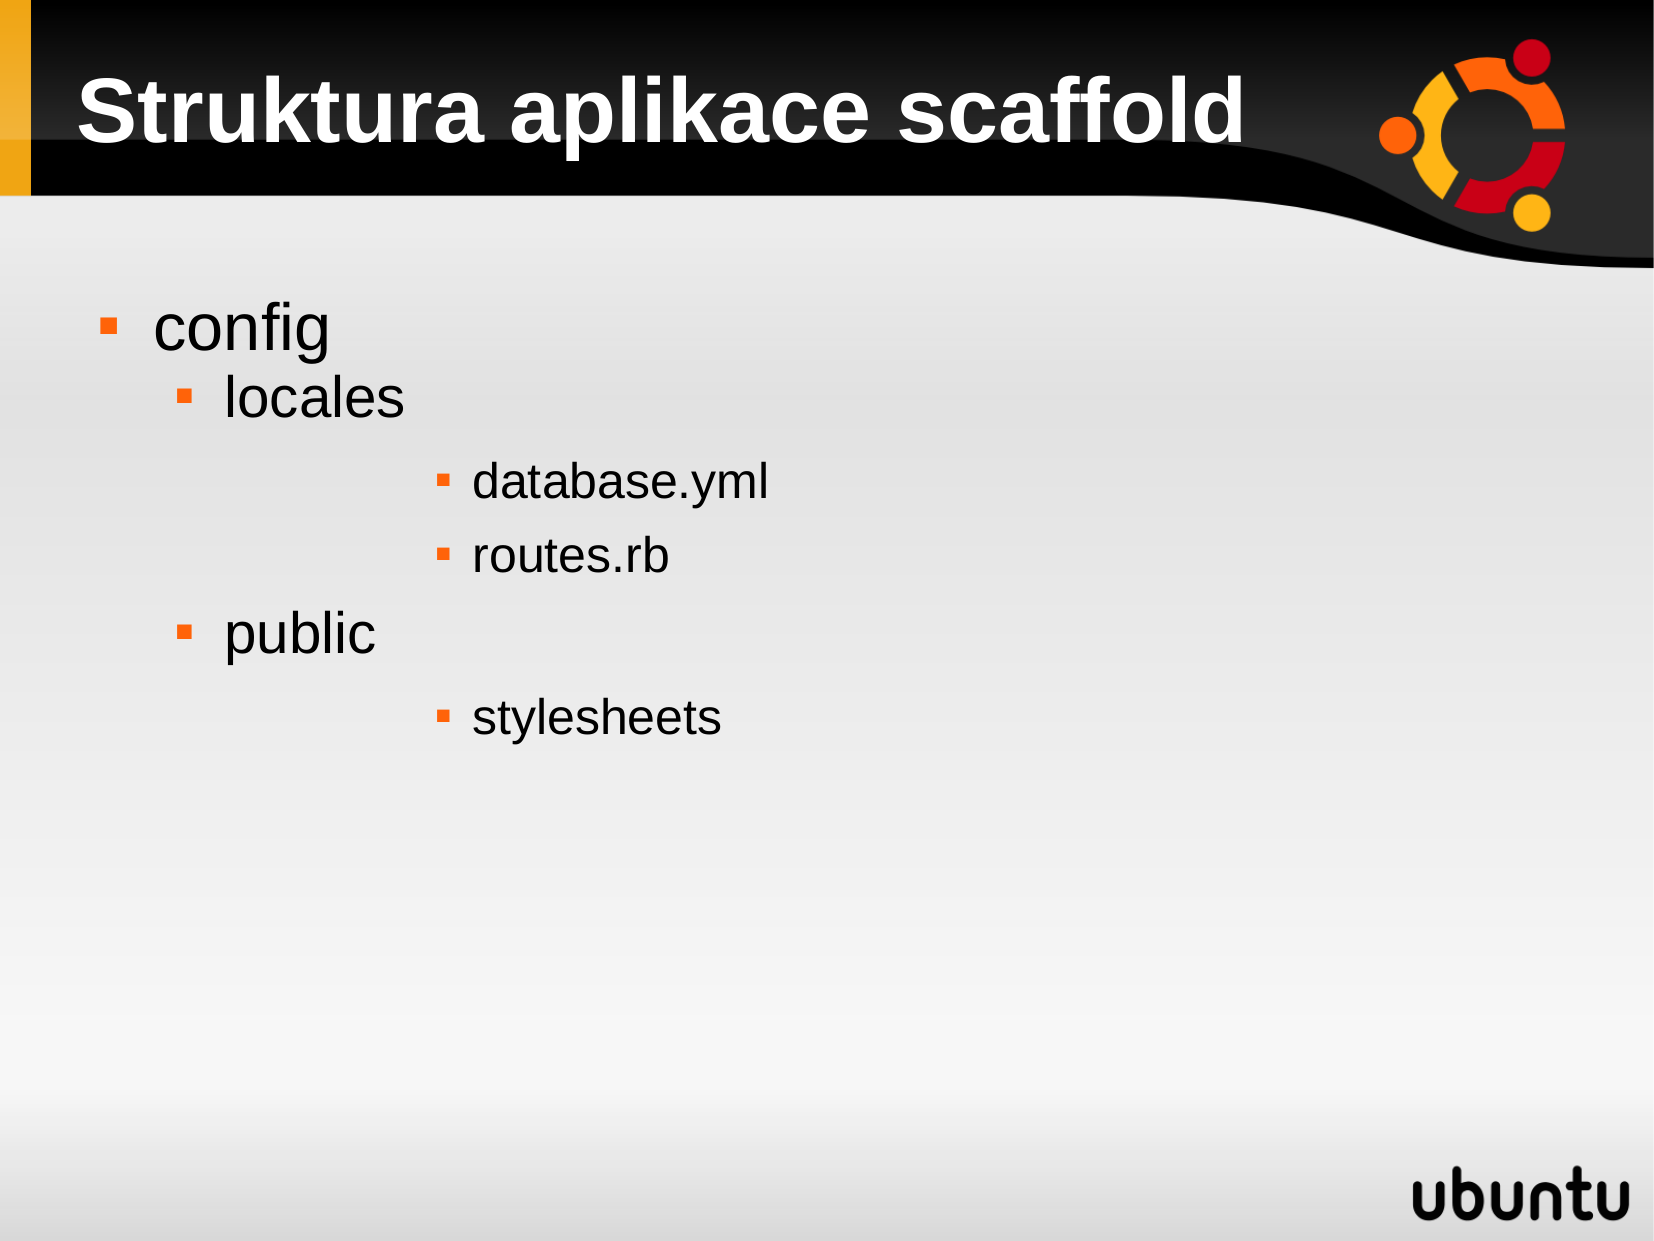

# Struktura aplikace scaffold
config
locales
database.yml
routes.rb
public
stylesheets